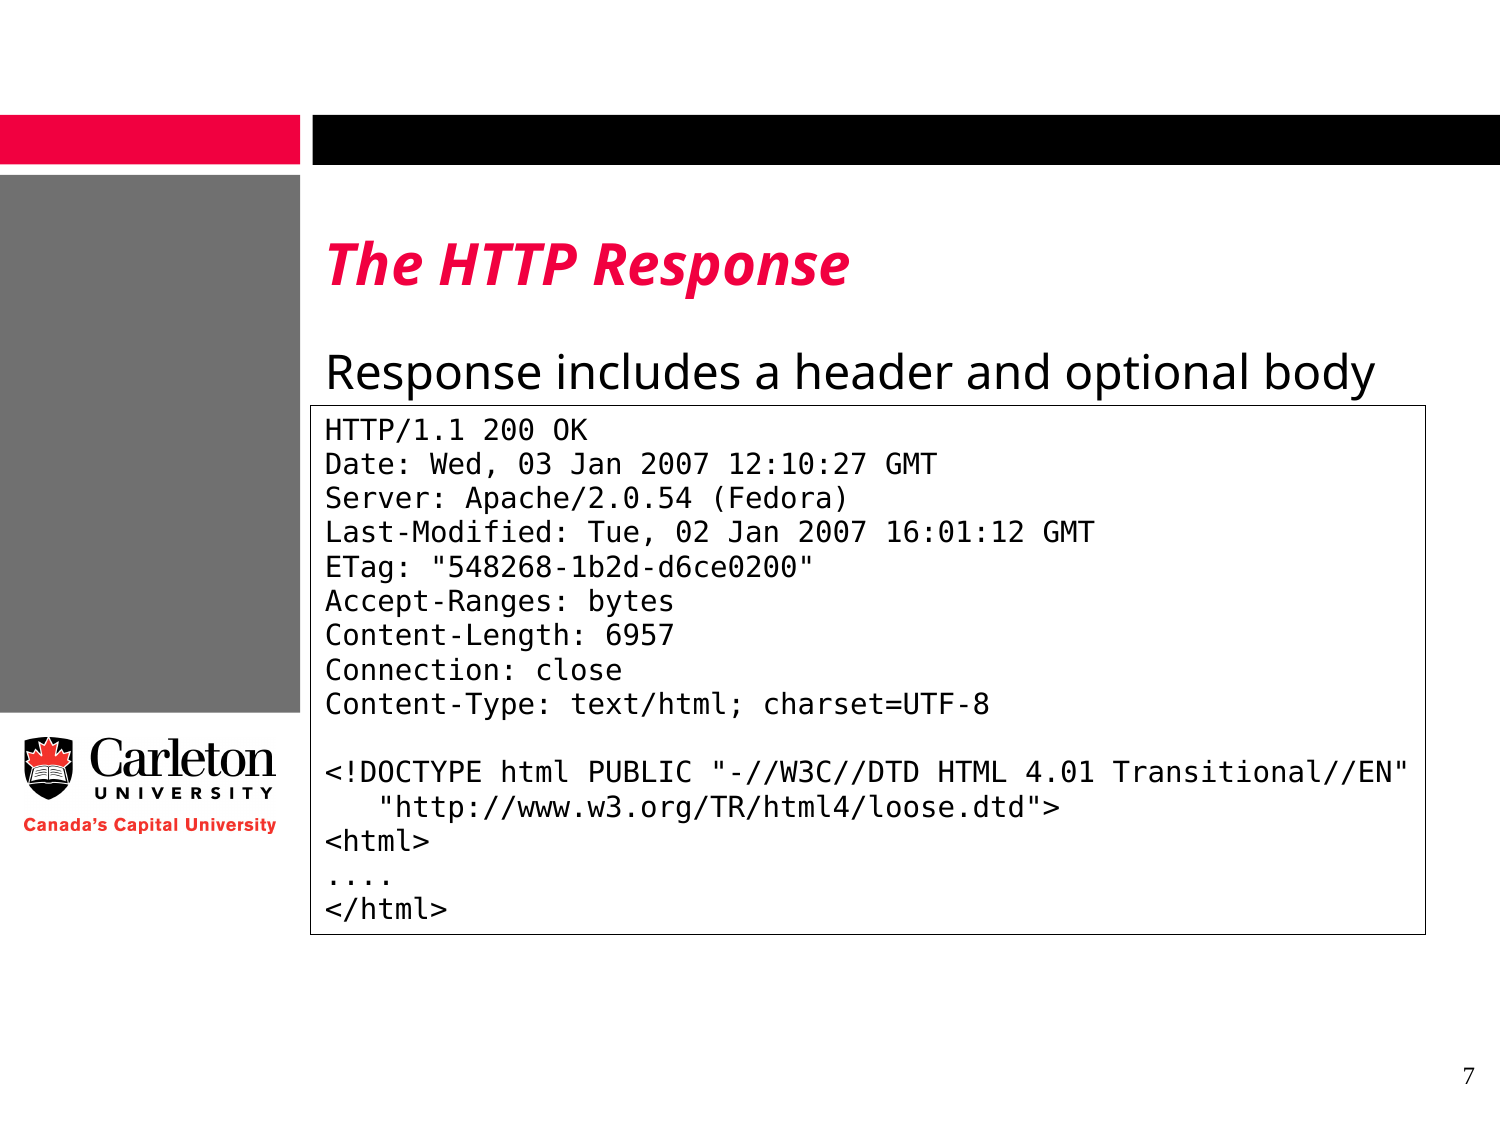

# The HTTP Response
Response includes a header and optional body
HTTP/1.1 200 OK
Date: Wed, 03 Jan 2007 12:10:27 GMT
Server: Apache/2.0.54 (Fedora)
Last-Modified: Tue, 02 Jan 2007 16:01:12 GMT
ETag: "548268-1b2d-d6ce0200"
Accept-Ranges: bytes
Content-Length: 6957
Connection: close
Content-Type: text/html; charset=UTF-8
<!DOCTYPE html PUBLIC "-//W3C//DTD HTML 4.01 Transitional//EN"
 "http://www.w3.org/TR/html4/loose.dtd">
<html>
....
</html>
7